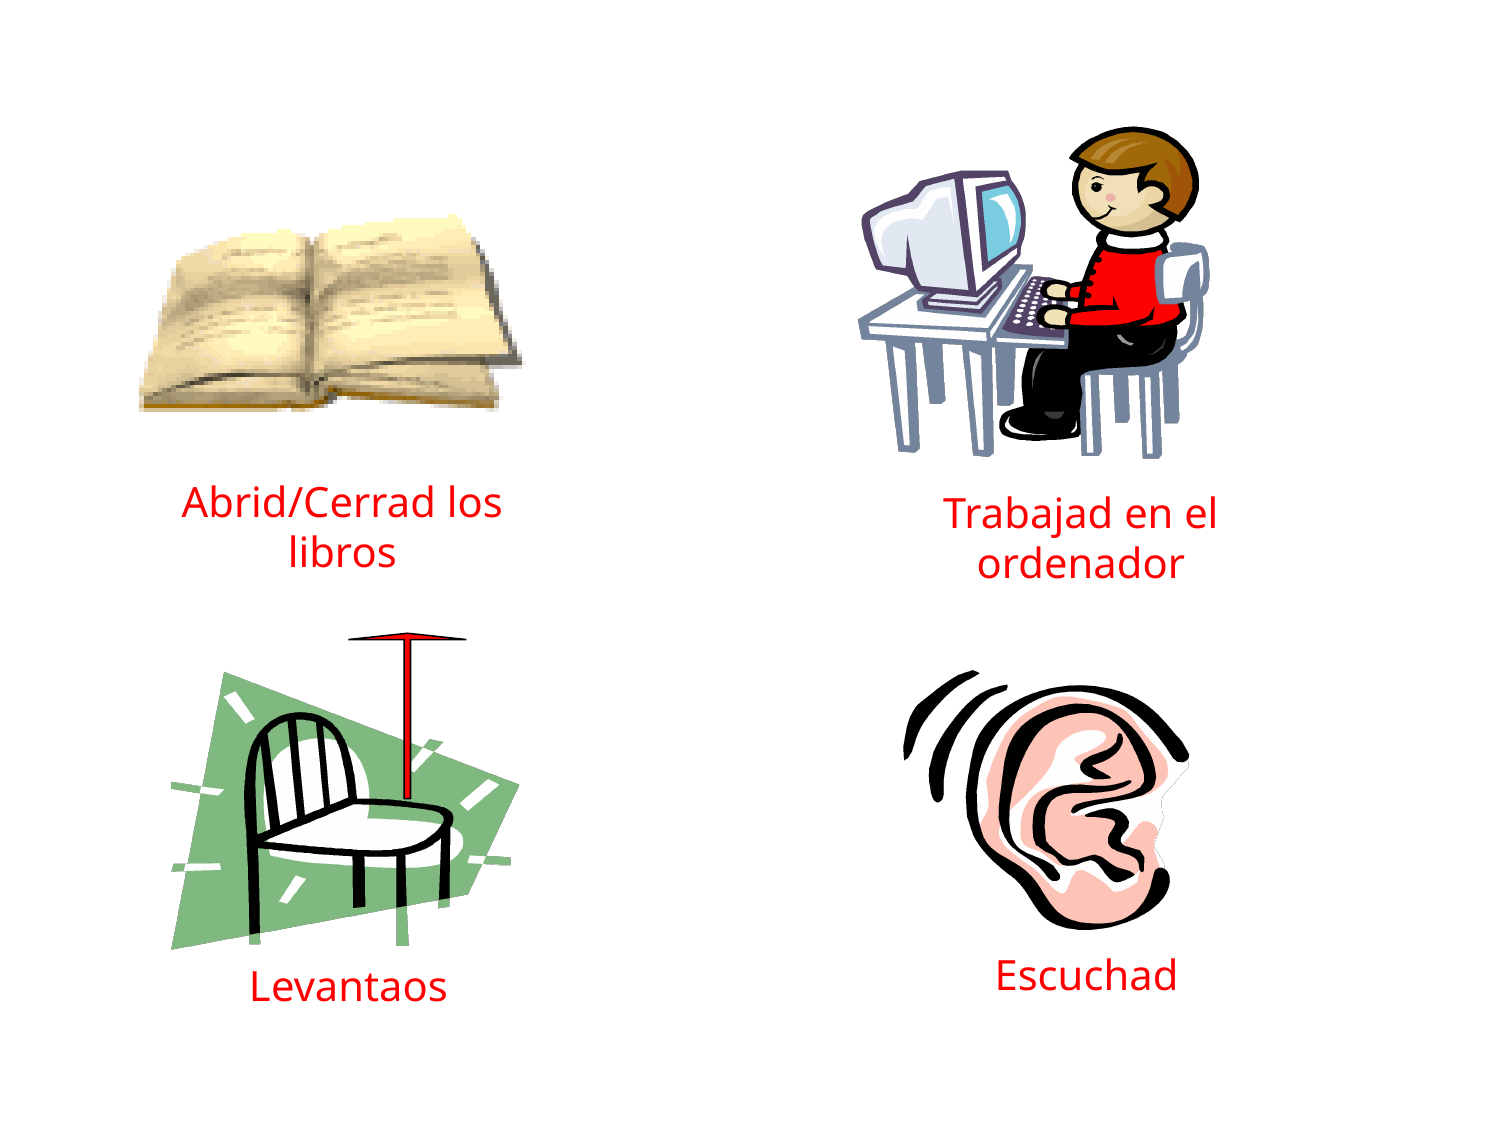

Abrid/Cerrad los libros
Trabajad en el ordenador
Escuchad
Levantaos